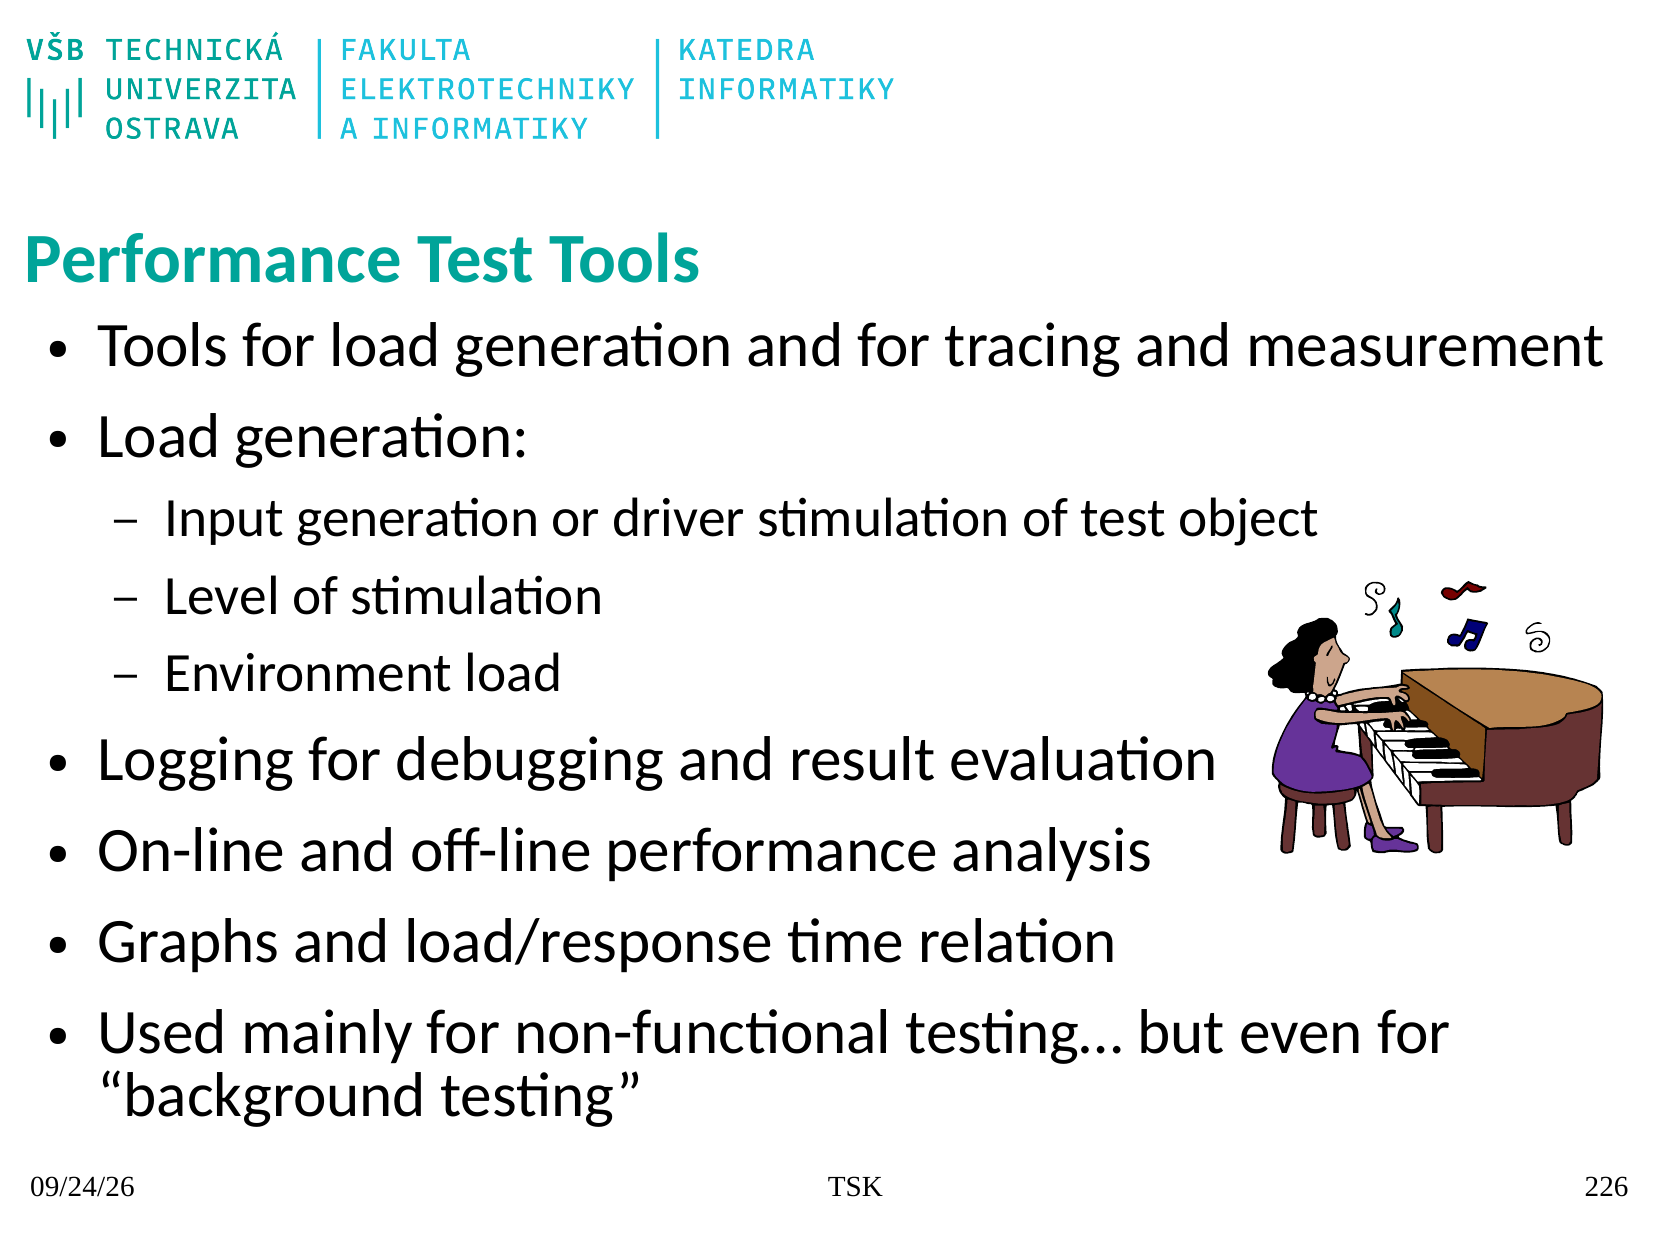

# Performance Test Tools
Tools for load generation and for tracing and measurement
Load generation:
Input generation or driver stimulation of test object
Level of stimulation
Environment load
Logging for debugging and result evaluation
On-line and off-line performance analysis
Graphs and load/response time relation
Used mainly for non-functional testing… but even for “background testing”
TSK
226